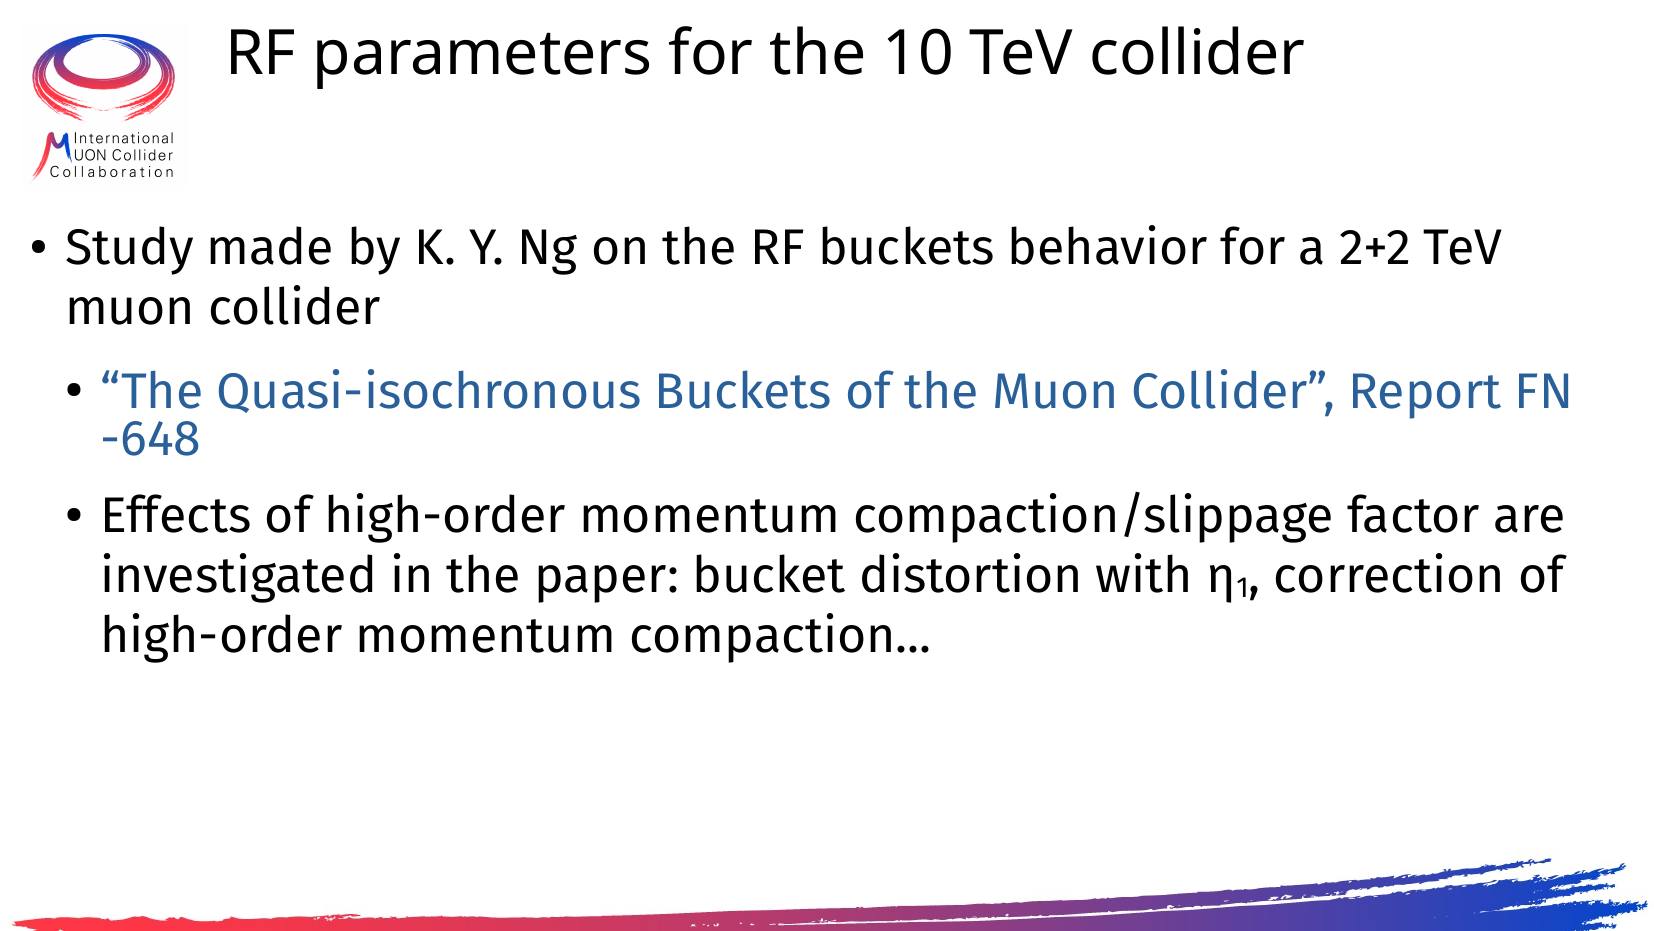

# RF parameters for the 10 TeV collider
Study made by K. Y. Ng on the RF buckets behavior for a 2+2 TeV muon collider
“The Quasi-isochronous Buckets of the Muon Collider”, Report FN-648
Effects of high-order momentum compaction/slippage factor are investigated in the paper: bucket distortion with η1, correction of high-order momentum compaction...